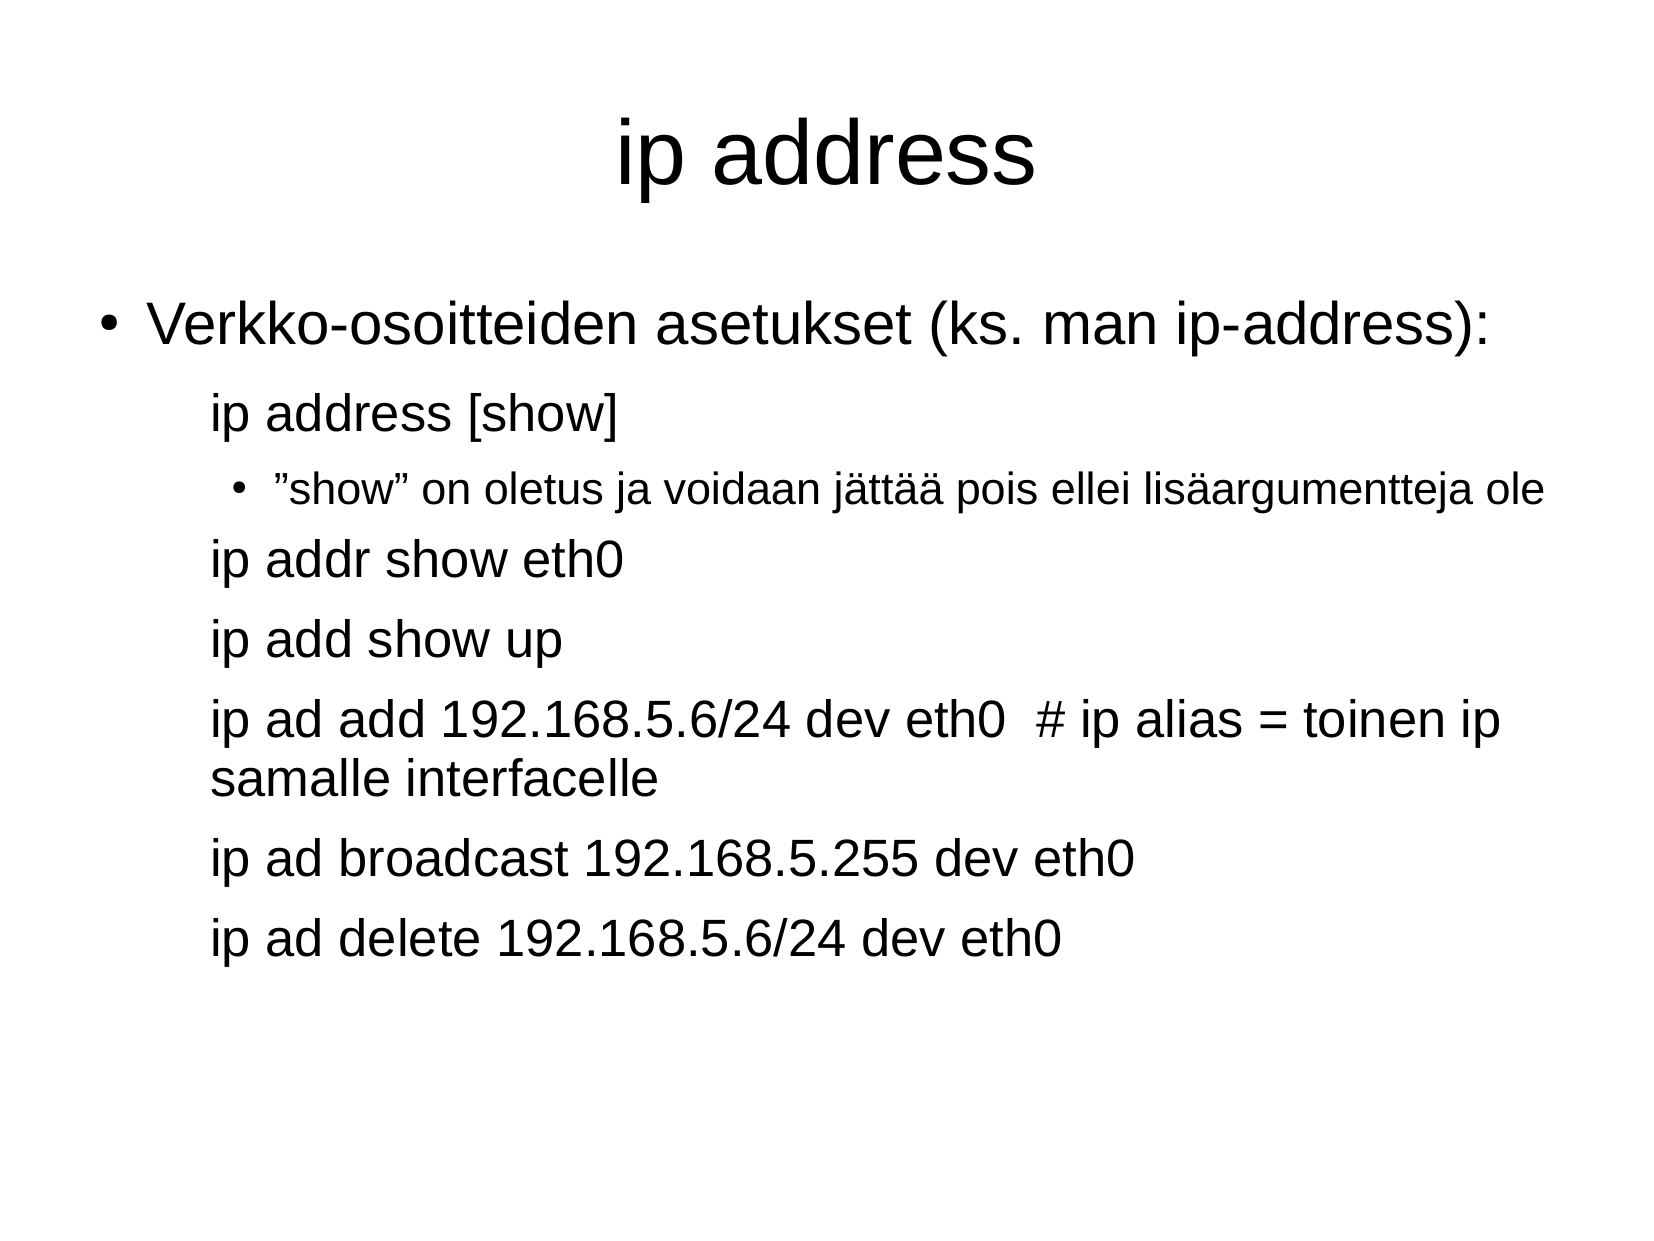

# ip address
Verkko-osoitteiden asetukset (ks. man ip-address):
ip address [show]
”show” on oletus ja voidaan jättää pois ellei lisäargumentteja ole
ip addr show eth0
ip add show up
ip ad add 192.168.5.6/24 dev eth0 # ip alias = toinen ip samalle interfacelle
ip ad broadcast 192.168.5.255 dev eth0
ip ad delete 192.168.5.6/24 dev eth0